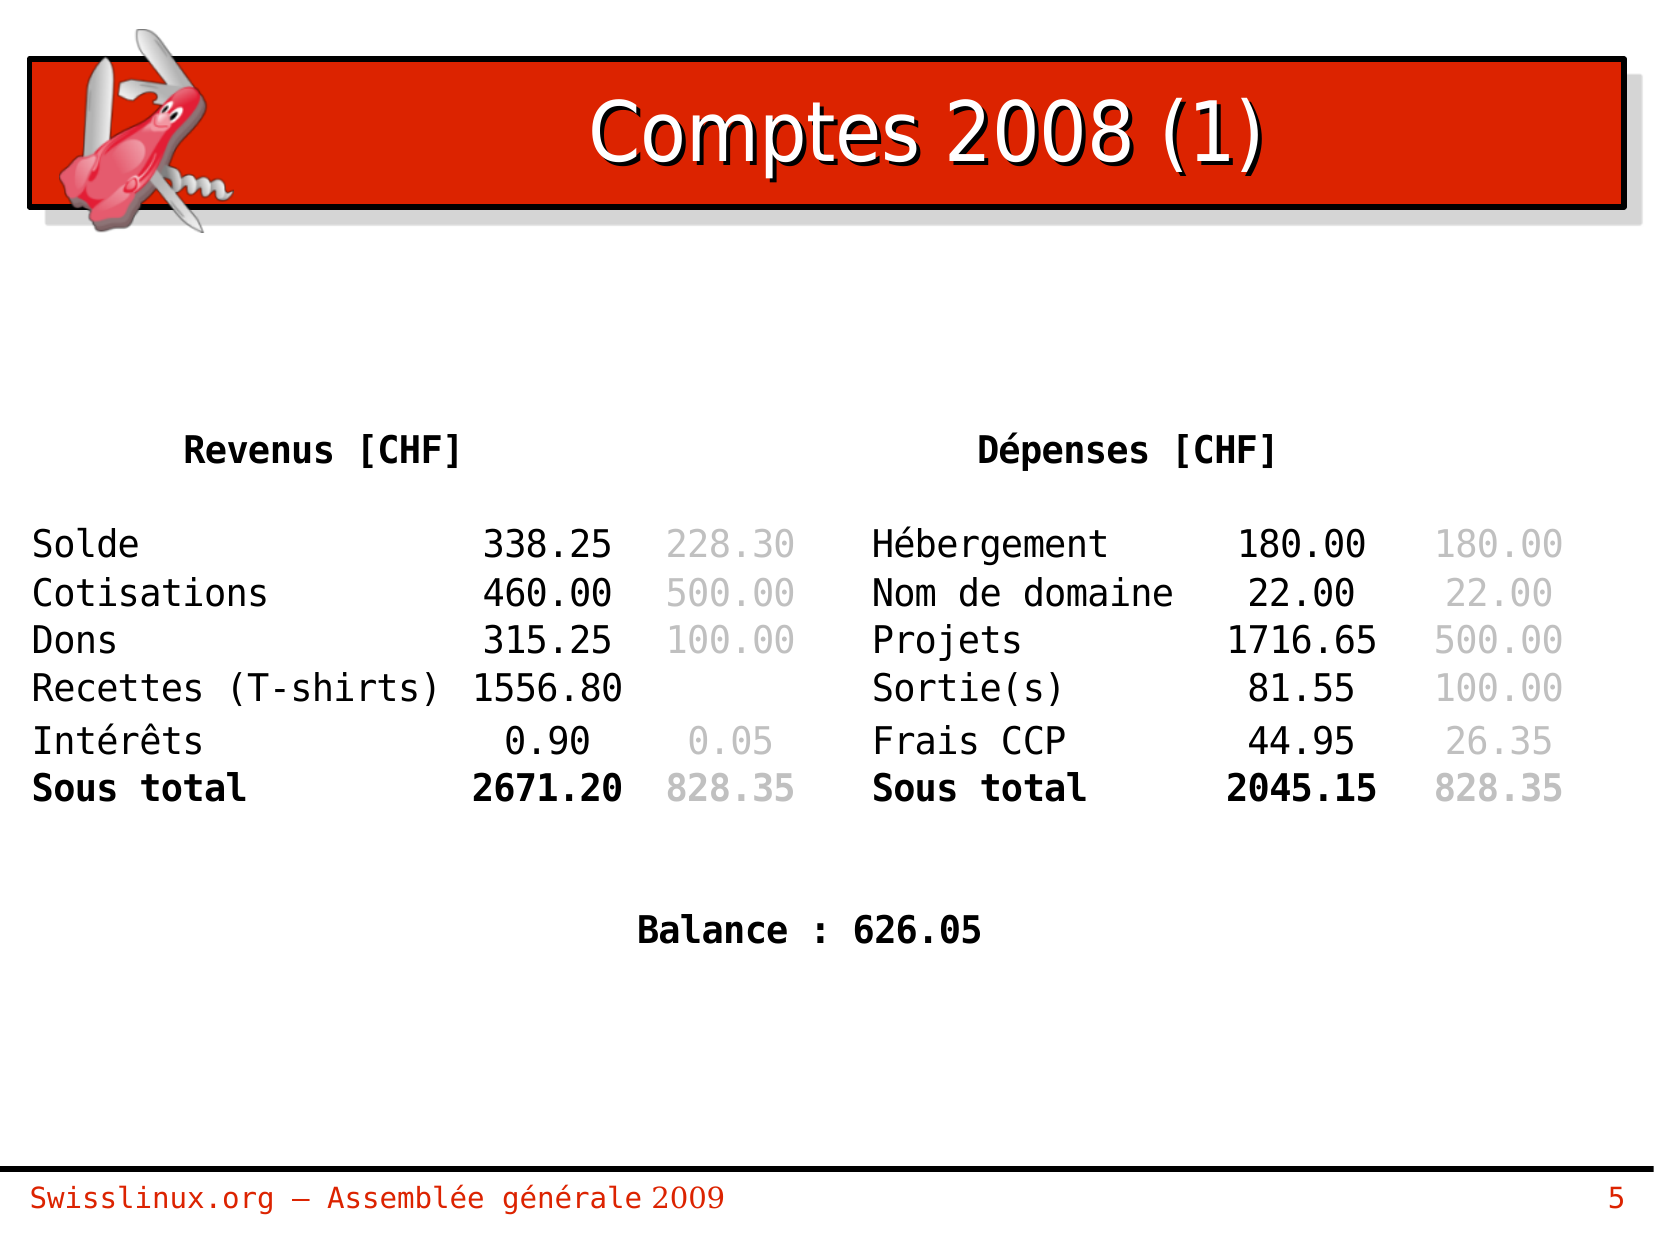

# Comptes 2008 (1)
26 Janvier 2007
5